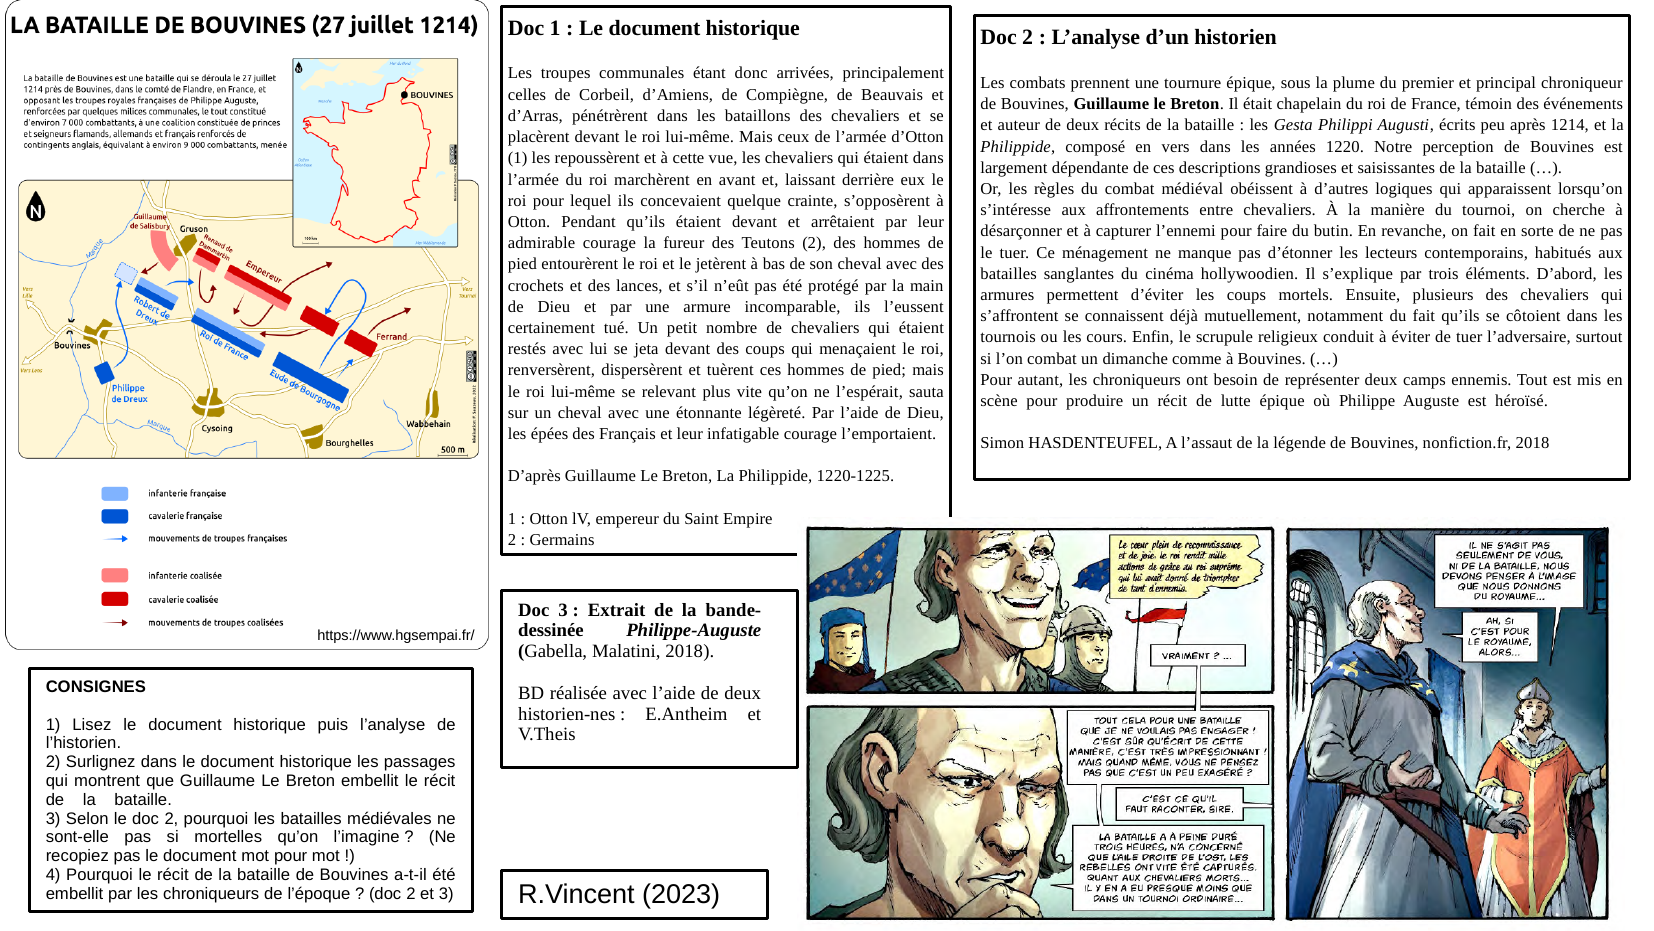

# Doc 1 : Le document historique
Les troupes communales étant donc arrivées, principalement celles de Corbeil, d’Amiens, de Compiègne, de Beauvais et d’Arras, pénétrèrent dans les bataillons des chevaliers et se placèrent devant le roi lui-même. Mais ceux de l’armée d’Otton (1) les repoussèrent et à cette vue, les chevaliers qui étaient dans l’armée du roi marchèrent en avant et, laissant derrière eux le roi pour lequel ils concevaient quelque crainte, s’opposèrent à Otton. Pendant qu’ils étaient devant et arrêtaient par leur admirable courage la fureur des Teutons (2), des hommes de pied entourèrent le roi et le jetèrent à bas de son cheval avec des crochets et des lances, et s’il n’eût pas été protégé par la main de Dieu et par une armure incomparable, ils l’eussent certainement tué. Un petit nombre de chevaliers qui étaient restés avec lui se jeta devant des coups qui menaçaient le roi, renversèrent, dispersèrent et tuèrent ces hommes de pied; mais le roi lui-même se relevant plus vite qu’on ne l’espérait, sauta sur un cheval avec une étonnante légèreté. Par l’aide de Dieu, les épées des Français et leur infatigable courage l’emportaient.
D’après Guillaume Le Breton, La Philippide, 1220-1225.
1 : Otton lV, empereur du Saint Empire
2 : Germains
Doc 2 : L’analyse d’un historien
Les combats prennent une tournure épique, sous la plume du premier et principal chroniqueur de Bouvines, Guillaume le Breton. Il était chapelain du roi de France, témoin des événements et auteur de deux récits de la bataille : les Gesta Philippi Augusti, écrits peu après 1214, et la Philippide, composé en vers dans les années 1220. Notre perception de Bouvines est largement dépendante de ces descriptions grandioses et saisissantes de la bataille (…).
Or, les règles du combat médiéval obéissent à d’autres logiques qui apparaissent lorsqu’on s’intéresse aux affrontements entre chevaliers. À la manière du tournoi, on cherche à désarçonner et à capturer l’ennemi pour faire du butin. En revanche, on fait en sorte de ne pas le tuer. Ce ménagement ne manque pas d’étonner les lecteurs contemporains, habitués aux batailles sanglantes du cinéma hollywoodien. Il s’explique par trois éléments. D’abord, les armures permettent d’éviter les coups mortels. Ensuite, plusieurs des chevaliers qui s’affrontent se connaissent déjà mutuellement, notamment du fait qu’ils se côtoient dans les tournois ou les cours. Enfin, le scrupule religieux conduit à éviter de tuer l’adversaire, surtout si l’on combat un dimanche comme à Bouvines. (…)
Pour autant, les chroniqueurs ont besoin de représenter deux camps ennemis. Tout est mis en scène pour produire un récit de lutte épique où Philippe Auguste est héroïsé.										 Simon HASDENTEUFEL, A l’assaut de la légende de Bouvines, nonfiction.fr, 2018
Doc 3 : Extrait de la bande-dessinée Philippe-Auguste (Gabella, Malatini, 2018).
BD réalisée avec l’aide de deux historien-nes : E.Antheim et V.Theis
https://www.hgsempai.fr/
CONSIGNES
1) Lisez le document historique puis l’analyse de l’historien.
2) Surlignez dans le document historique les passages qui montrent que Guillaume Le Breton embellit le récit de la bataille.
3) Selon le doc 2, pourquoi les batailles médiévales ne sont-elle pas si mortelles qu’on l’imagine ? (Ne recopiez pas le document mot pour mot !)
4) Pourquoi le récit de la bataille de Bouvines a-t-il été embellit par les chroniqueurs de l’époque ? (doc 2 et 3)
R.Vincent (2023)